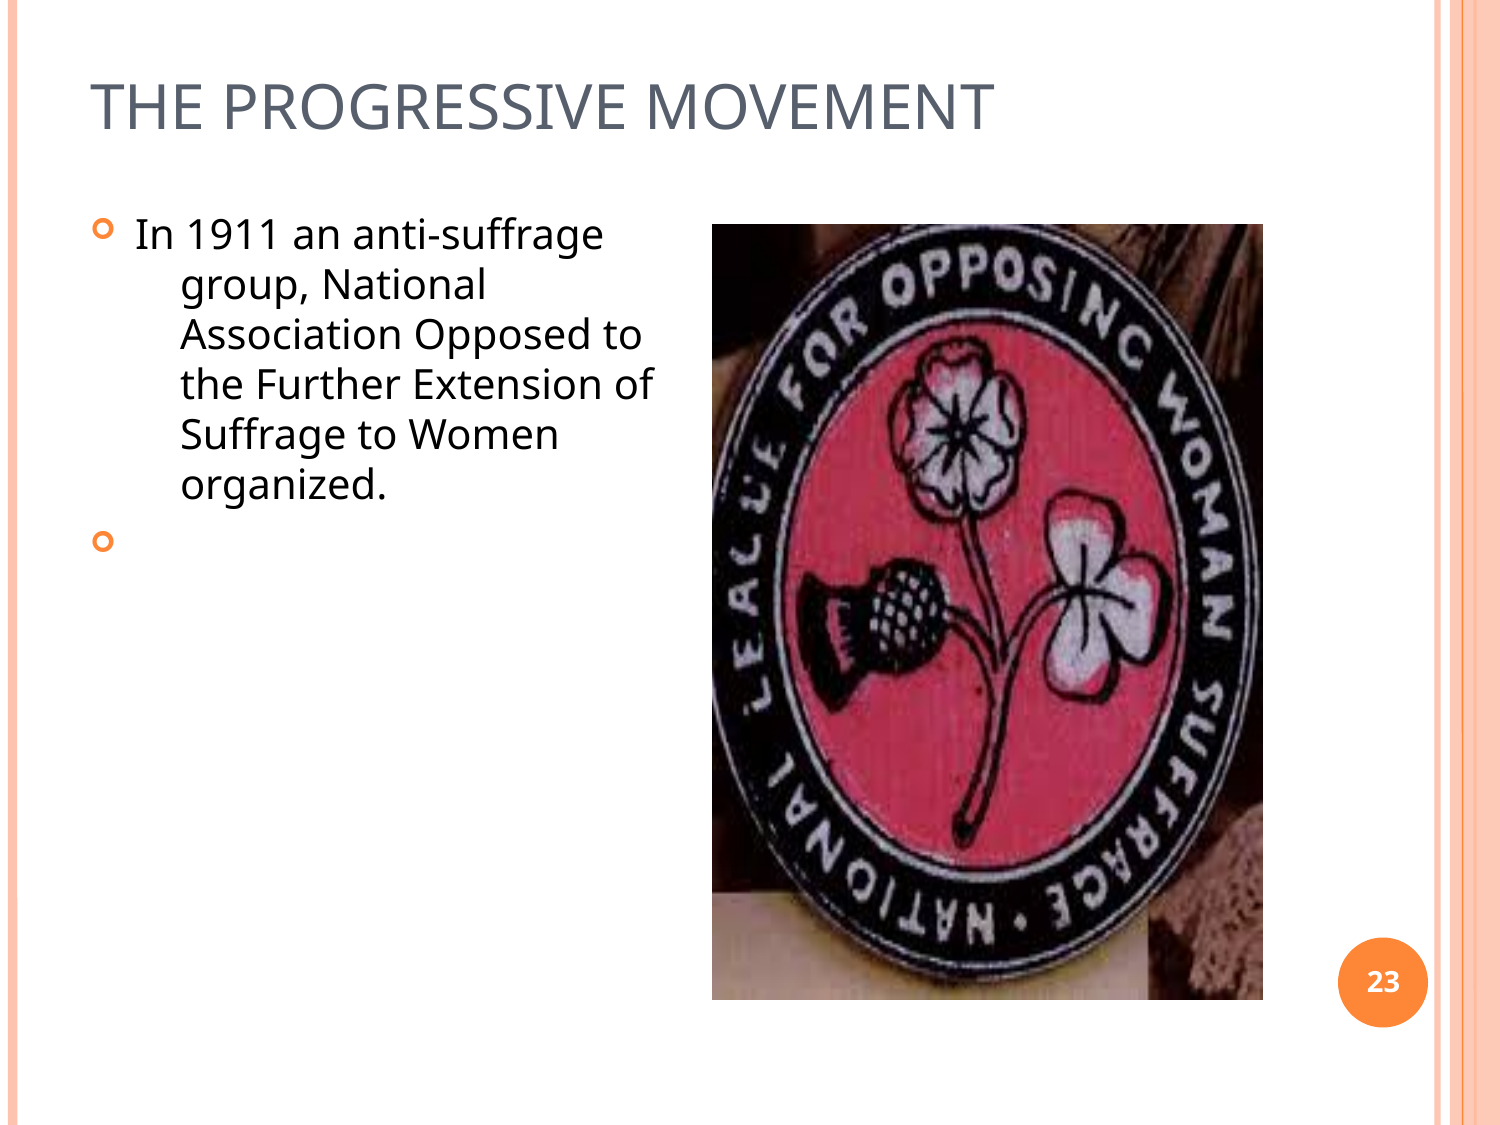

# The Progressive Movement
In 1911 an anti-suffrage group, National Association Opposed to the Further Extension of Suffrage to Women organized.